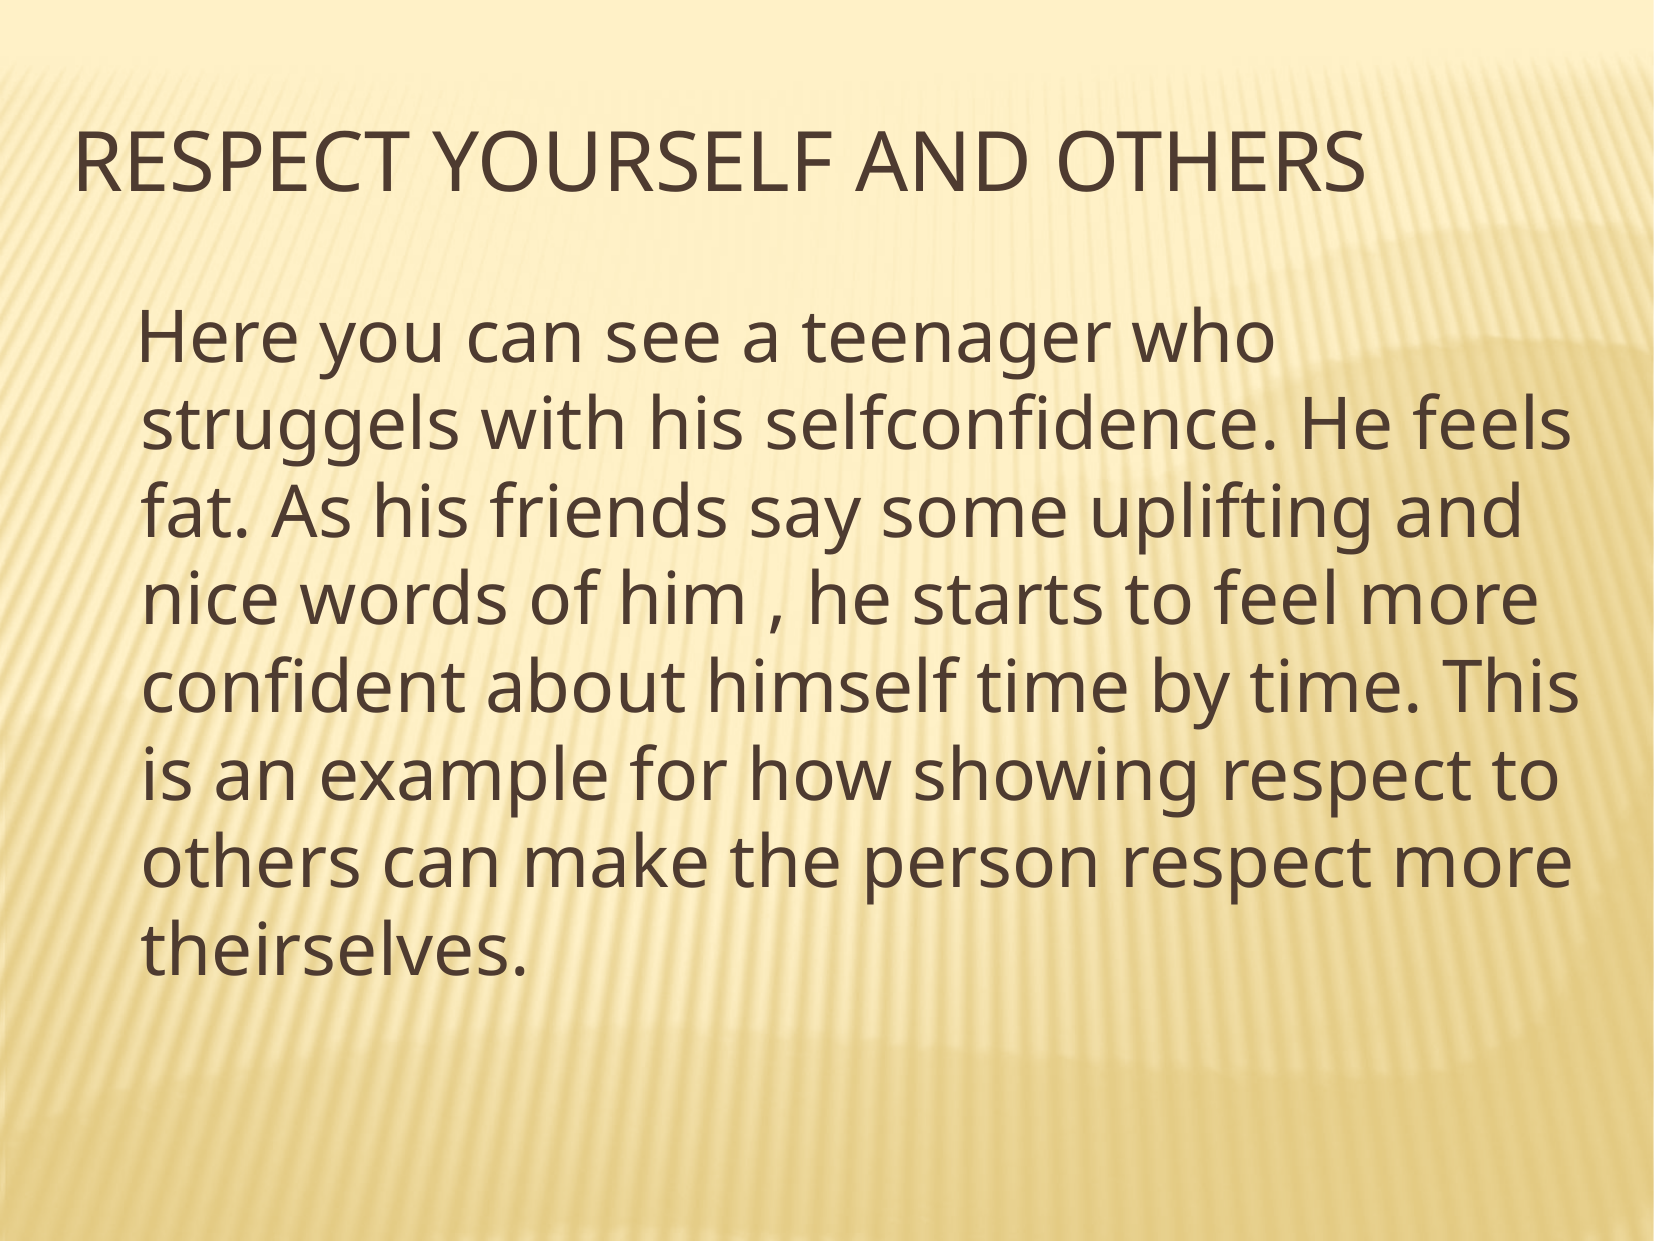

# Respect yourself and others
 Here you can see a teenager who struggels with his selfconfidence. He feels fat. As his friends say some uplifting and nice words of him , he starts to feel more confident about himself time by time. This is an example for how showing respect to others can make the person respect more theirselves.